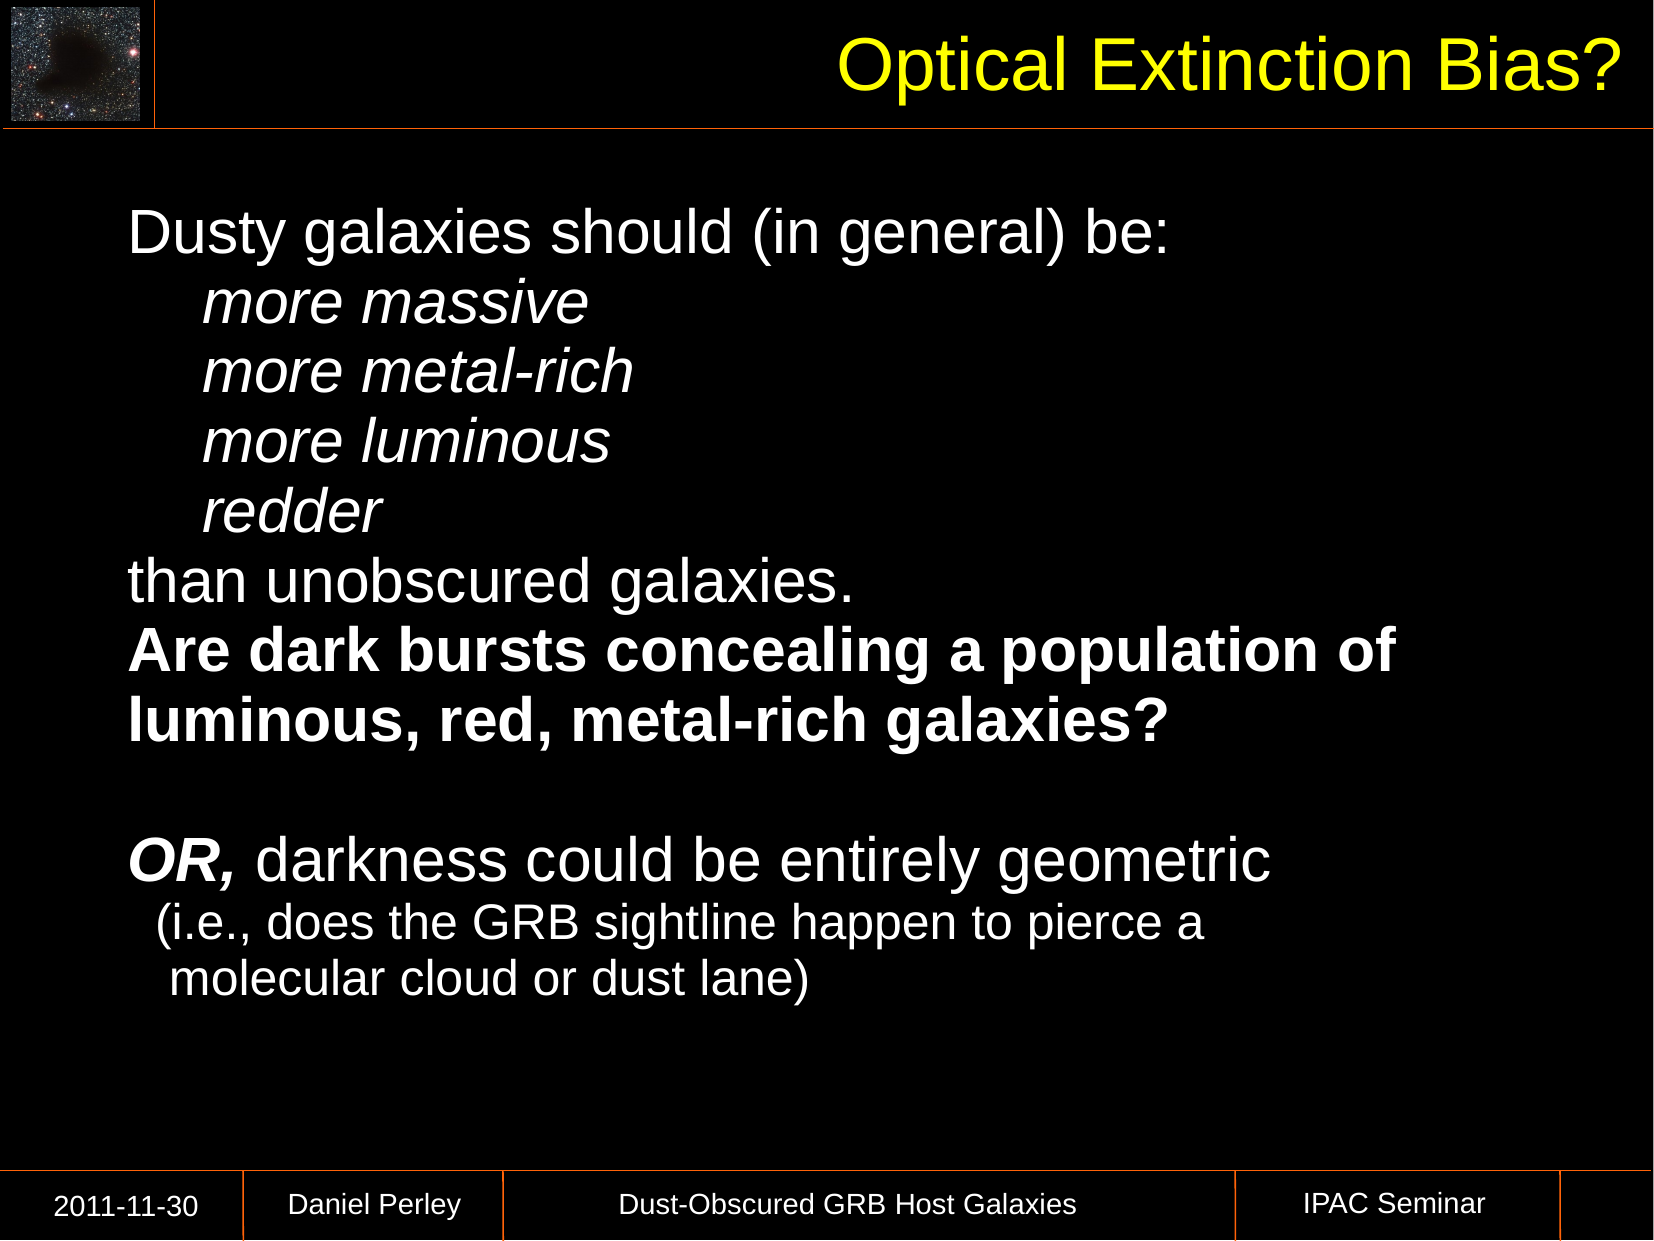

# Optical Extinction Bias?
Dusty galaxies should (in general) be:
	more massive
	more metal-rich
	more luminous
	redder
than unobscured galaxies.
Are dark bursts concealing a population of luminous, red, metal-rich galaxies?
OR, darkness could be entirely geometric
 (i.e., does the GRB sightline happen to pierce a
 molecular cloud or dust lane)
2011-11-30